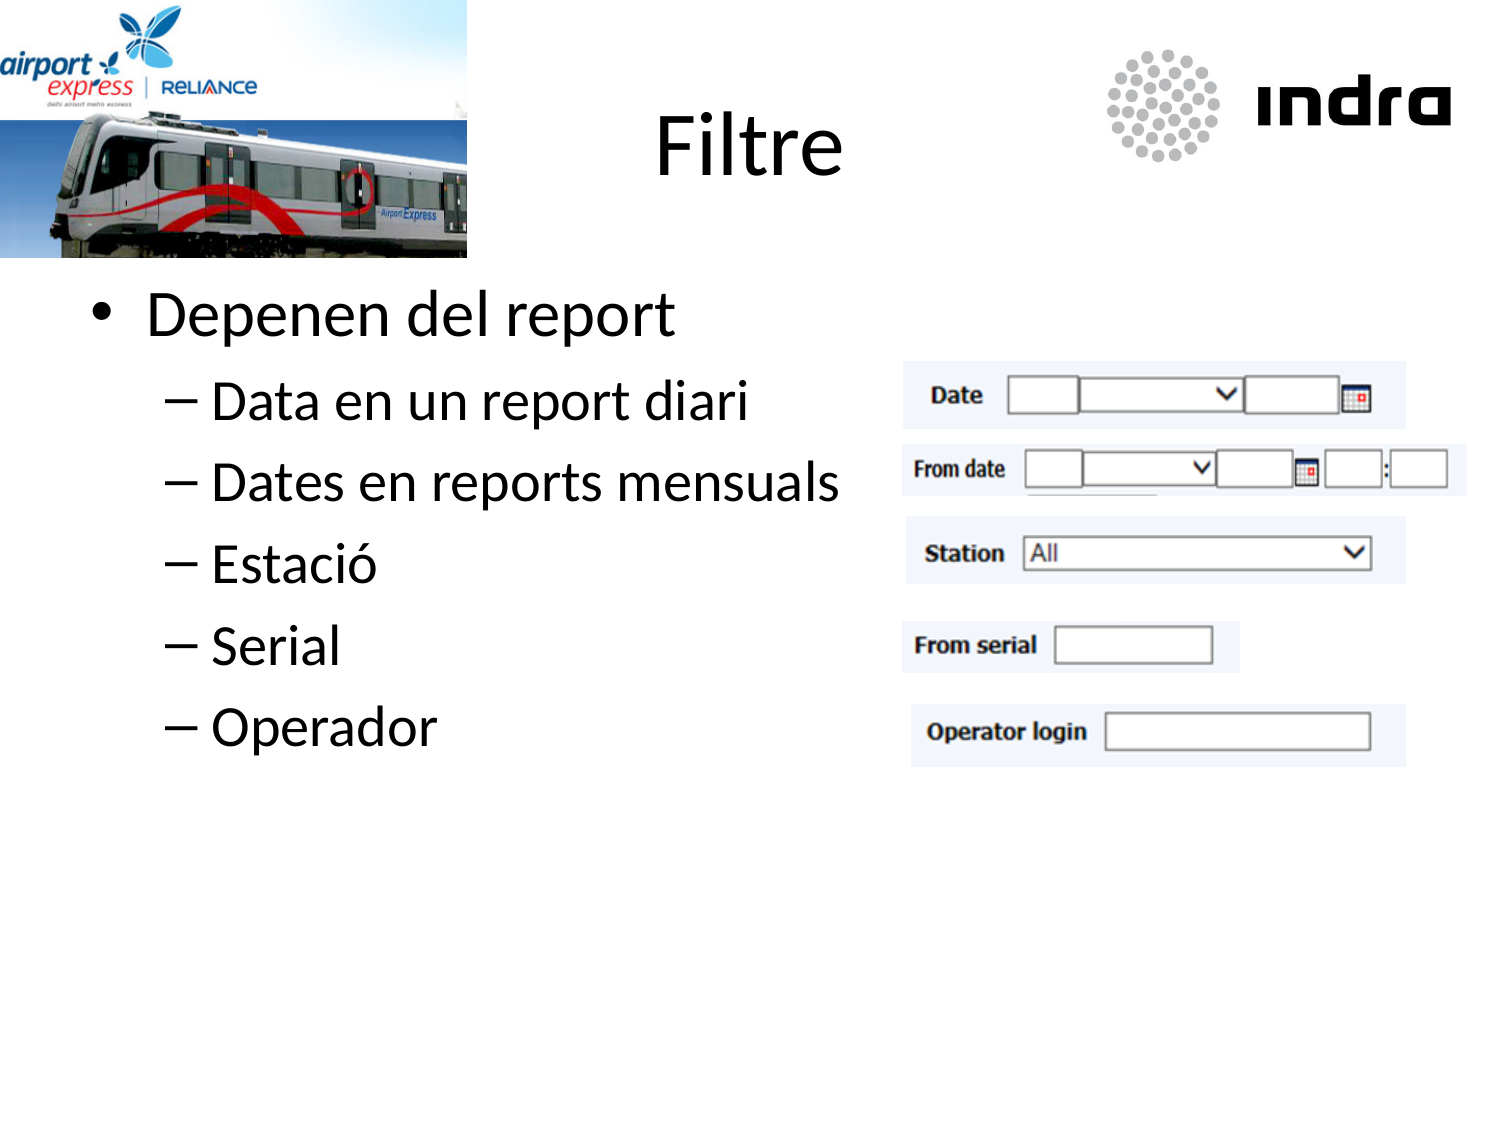

# Filtre
Depenen del report
Data en un report diari
Dates en reports mensuals
Estació
Serial
Operador